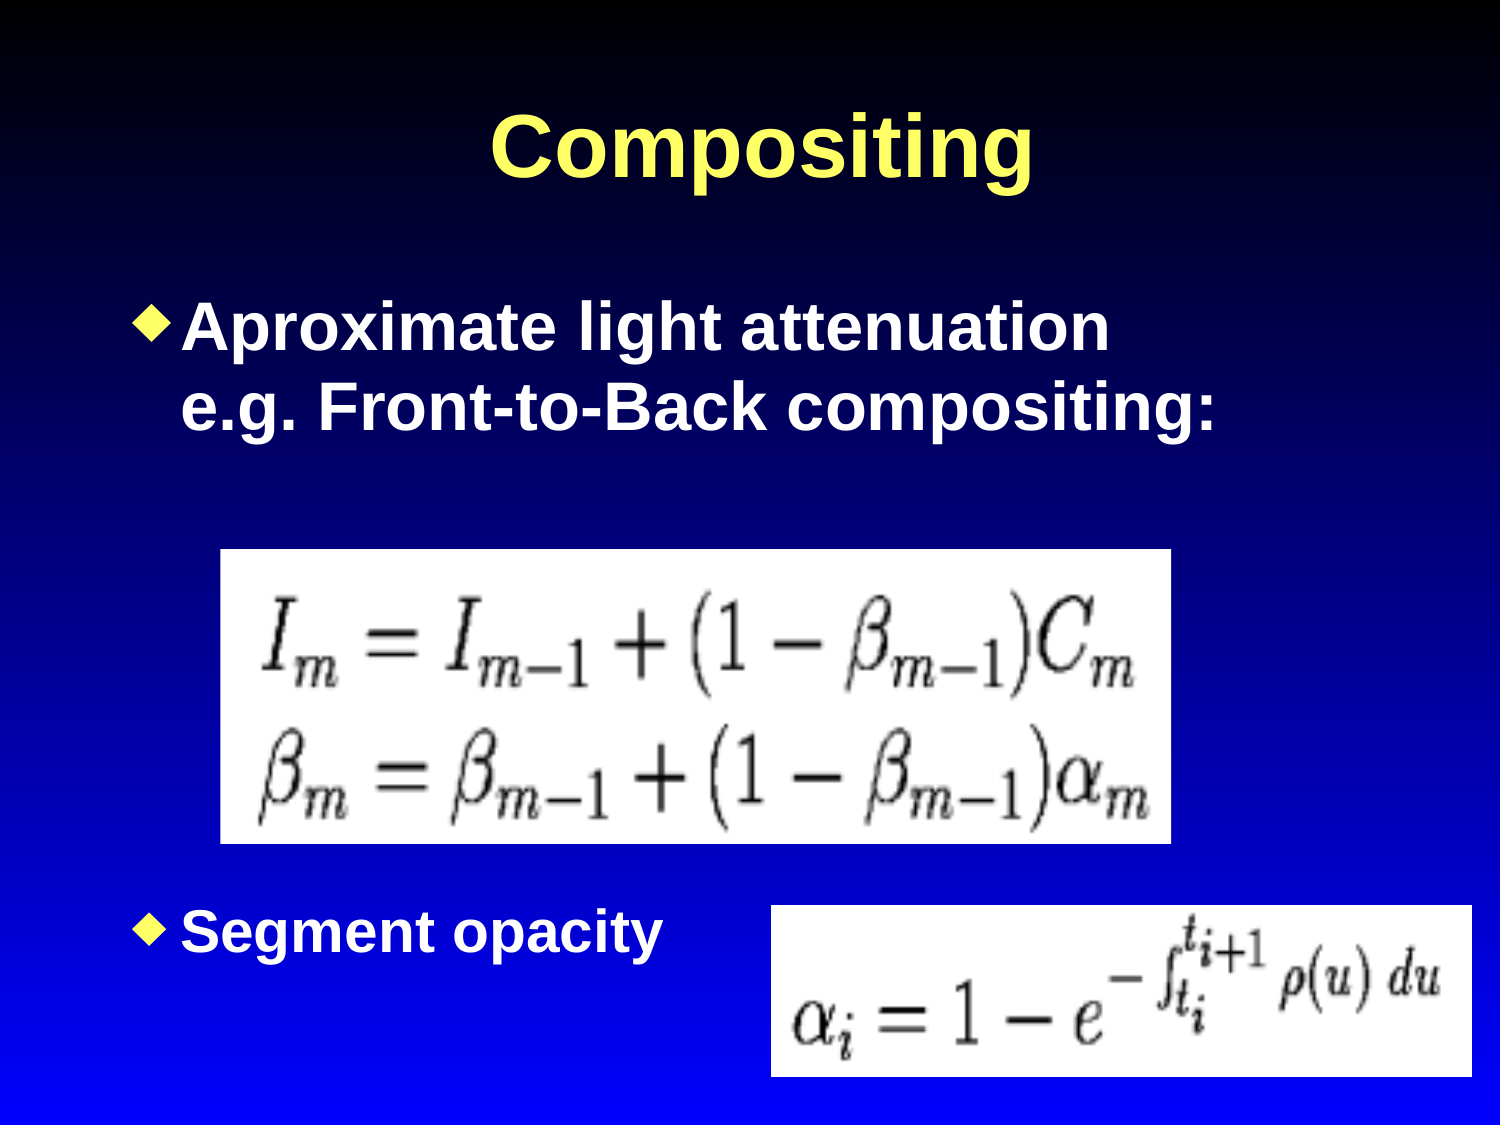

# Compositing
Aproximate light attenuation
e.g. Front-to-Back compositing:
Segment opacity